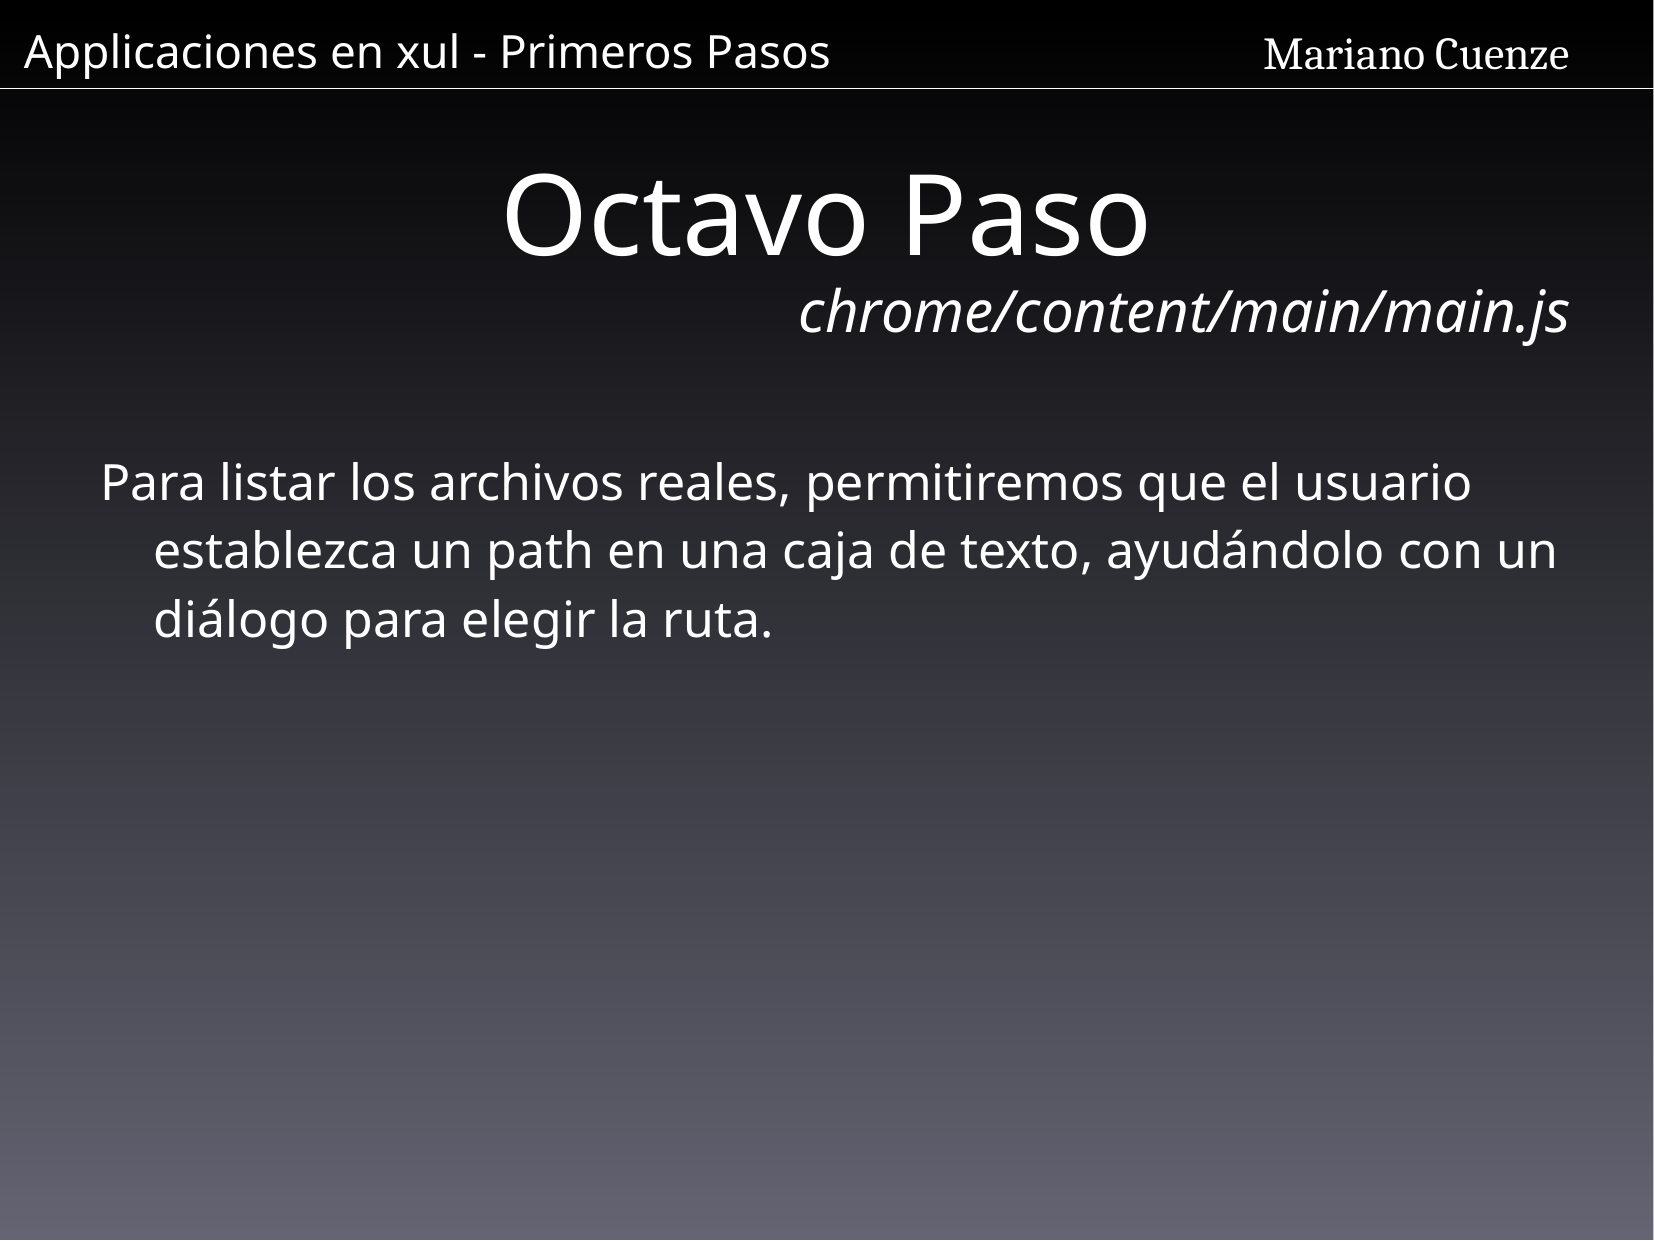

Applicaciones en xul - Primeros Pasos
Mariano Cuenze
# Octavo Paso
chrome/content/main/main.js
Para listar los archivos reales, permitiremos que el usuario establezca un path en una caja de texto, ayudándolo con un diálogo para elegir la ruta.